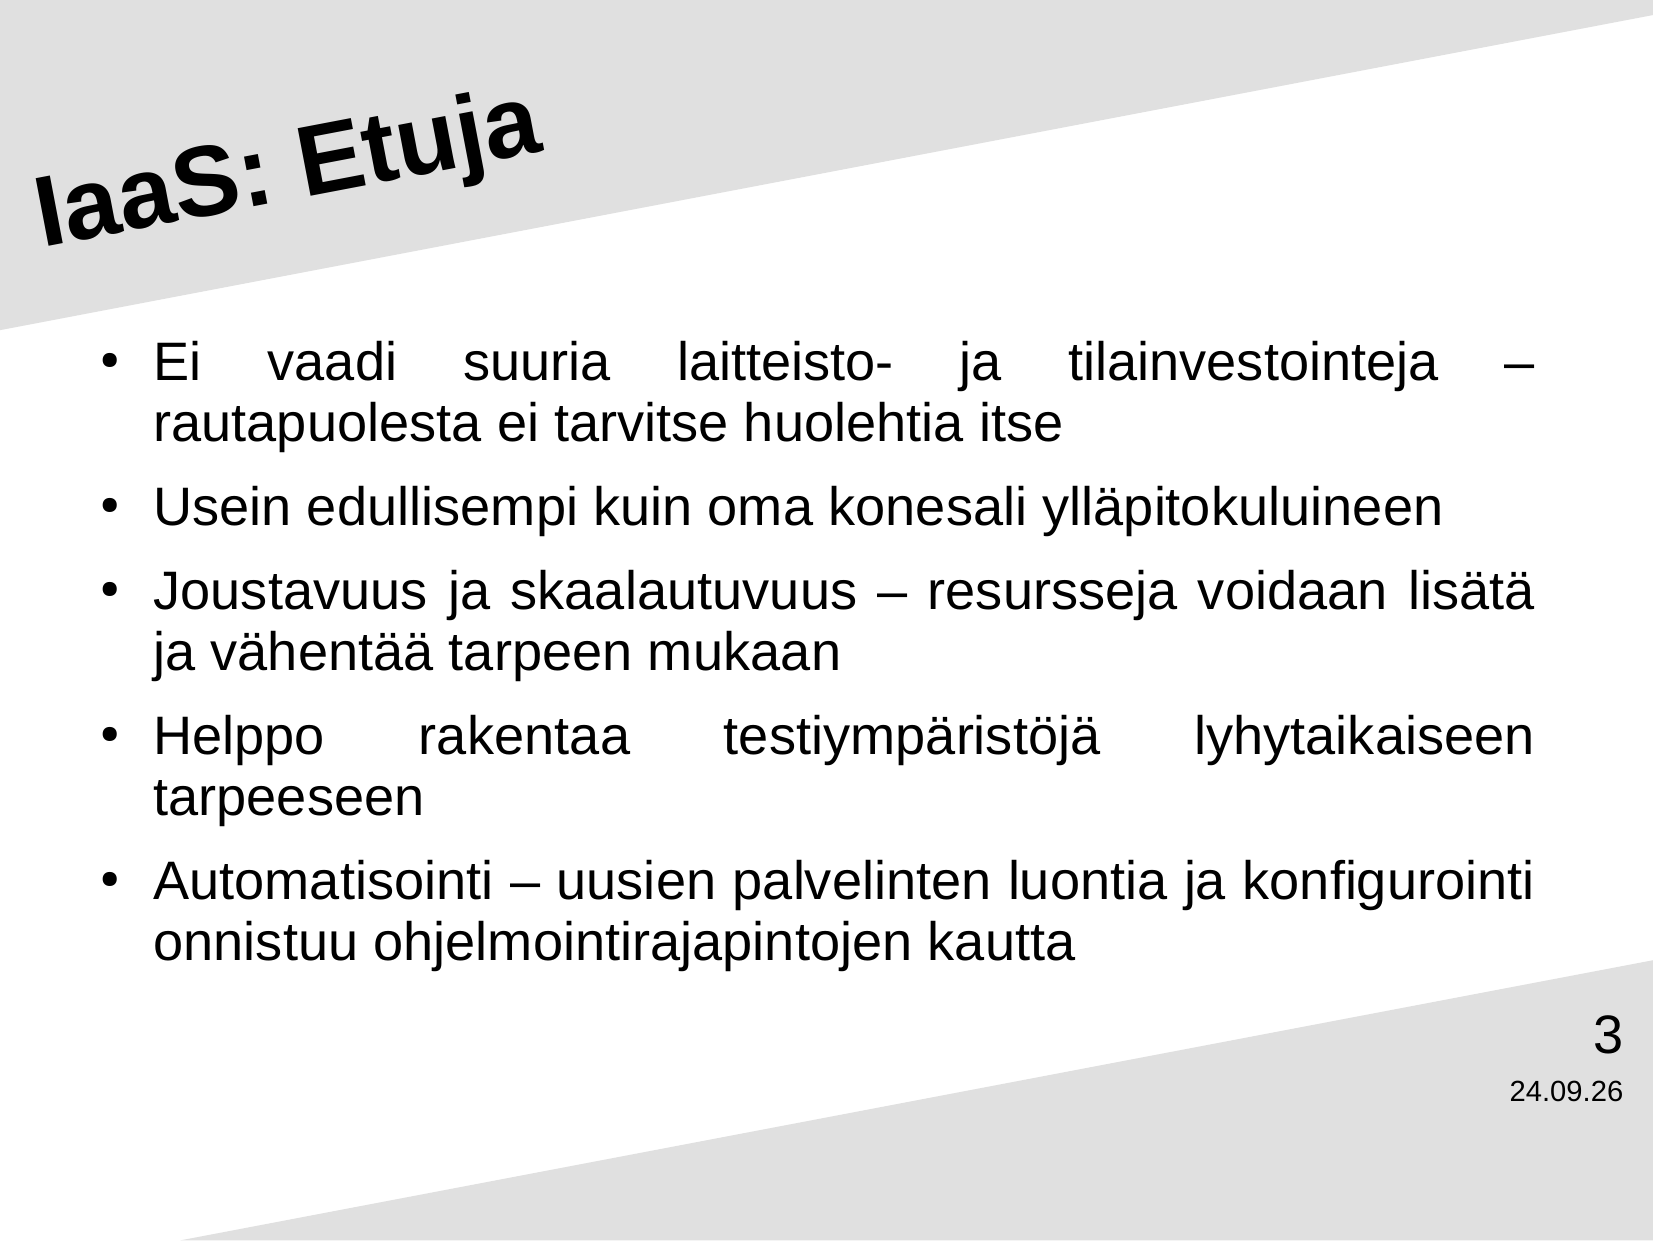

# IaaS: Etuja
Ei vaadi suuria laitteisto- ja tilainvestointeja – rautapuolesta ei tarvitse huolehtia itse
Usein edullisempi kuin oma konesali ylläpitokuluineen
Joustavuus ja skaalautuvuus – resursseja voidaan lisätä ja vähentää tarpeen mukaan
Helppo rakentaa testiympäristöjä lyhytaikaiseen tarpeeseen
Automatisointi – uusien palvelinten luontia ja konfigurointi onnistuu ohjelmointirajapintojen kautta
3